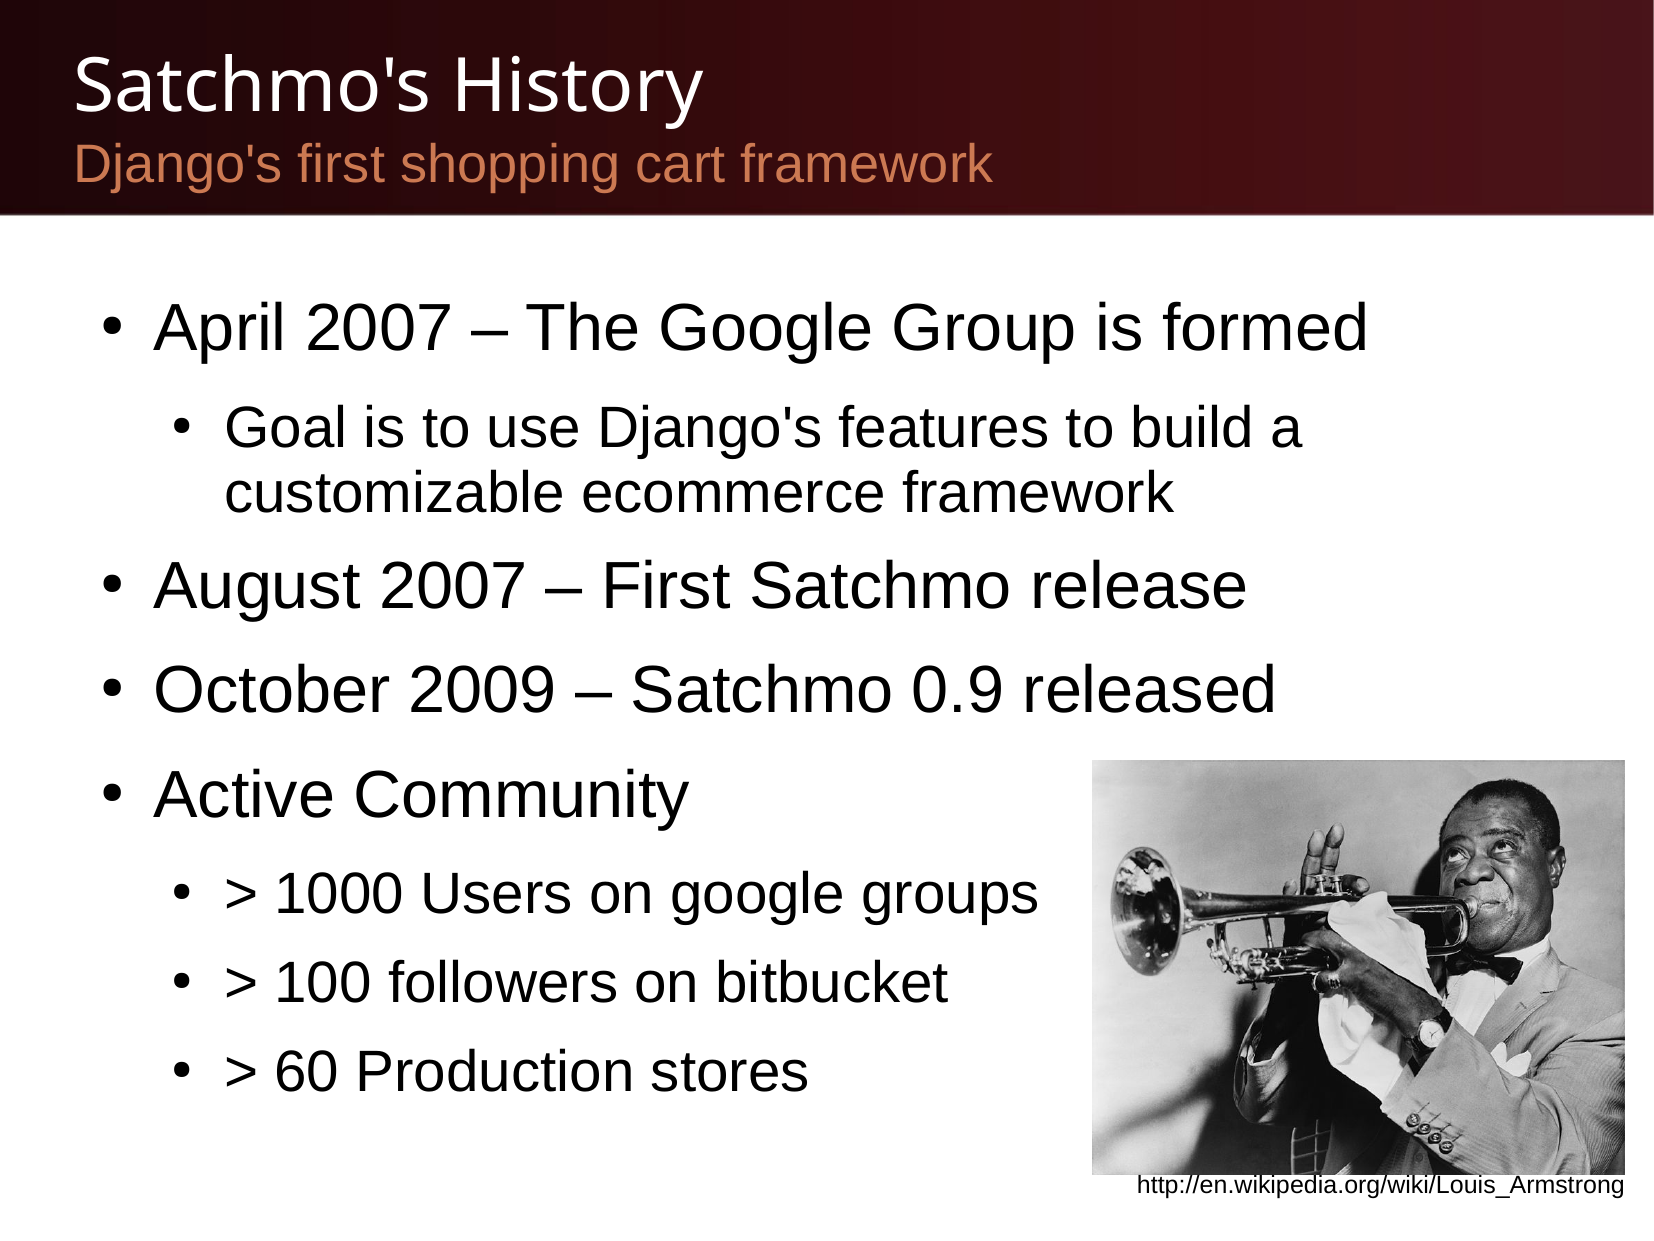

Satchmo's History
Django's first shopping cart framework
# April 2007 – The Google Group is formed
Goal is to use Django's features to build a customizable ecommerce framework
August 2007 – First Satchmo release
October 2009 – Satchmo 0.9 released
Active Community
> 1000 Users on google groups
> 100 followers on bitbucket
> 60 Production stores
http://en.wikipedia.org/wiki/Louis_Armstrong